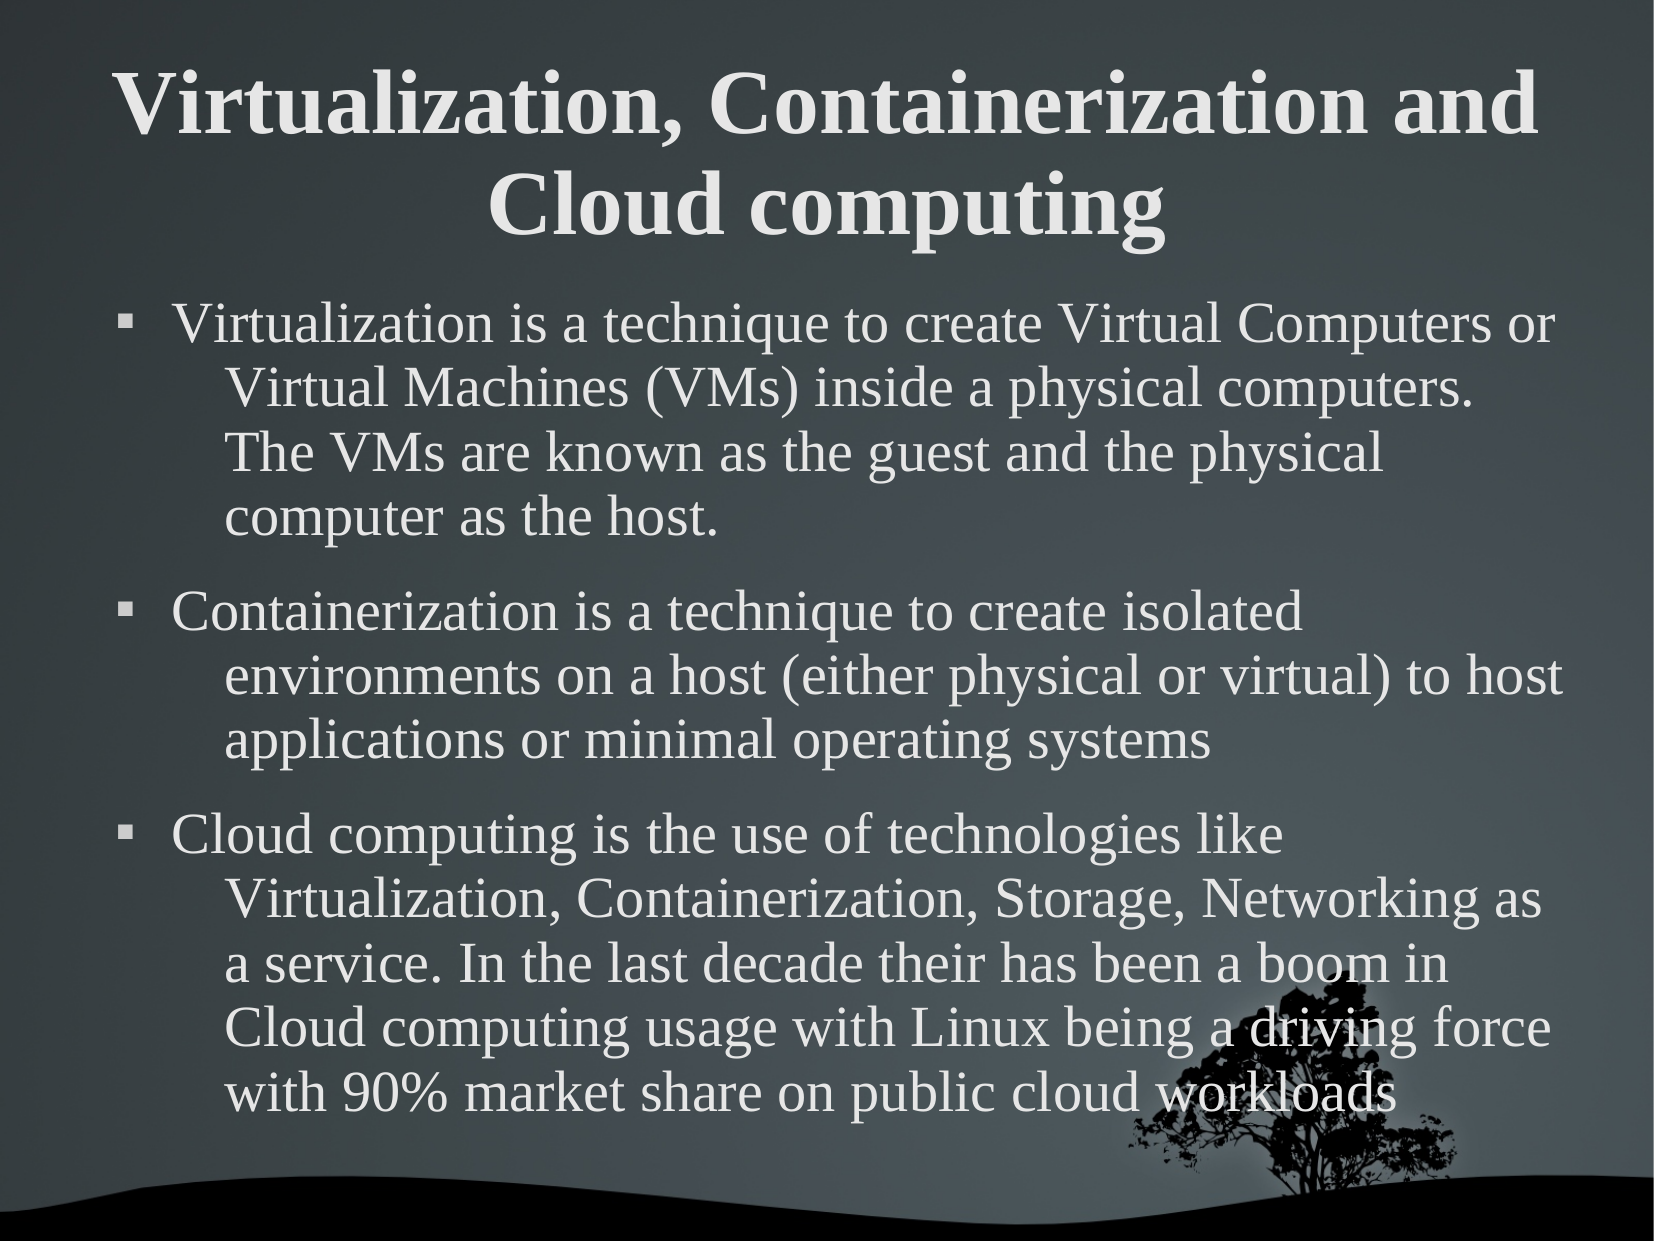

# Virtualization, Containerization and Cloud computing
Virtualization is a technique to create Virtual Computers or Virtual Machines (VMs) inside a physical computers. The VMs are known as the guest and the physical computer as the host.
Containerization is a technique to create isolated environments on a host (either physical or virtual) to host applications or minimal operating systems
Cloud computing is the use of technologies like Virtualization, Containerization, Storage, Networking as a service. In the last decade their has been a boom in Cloud computing usage with Linux being a driving force with 90% market share on public cloud workloads